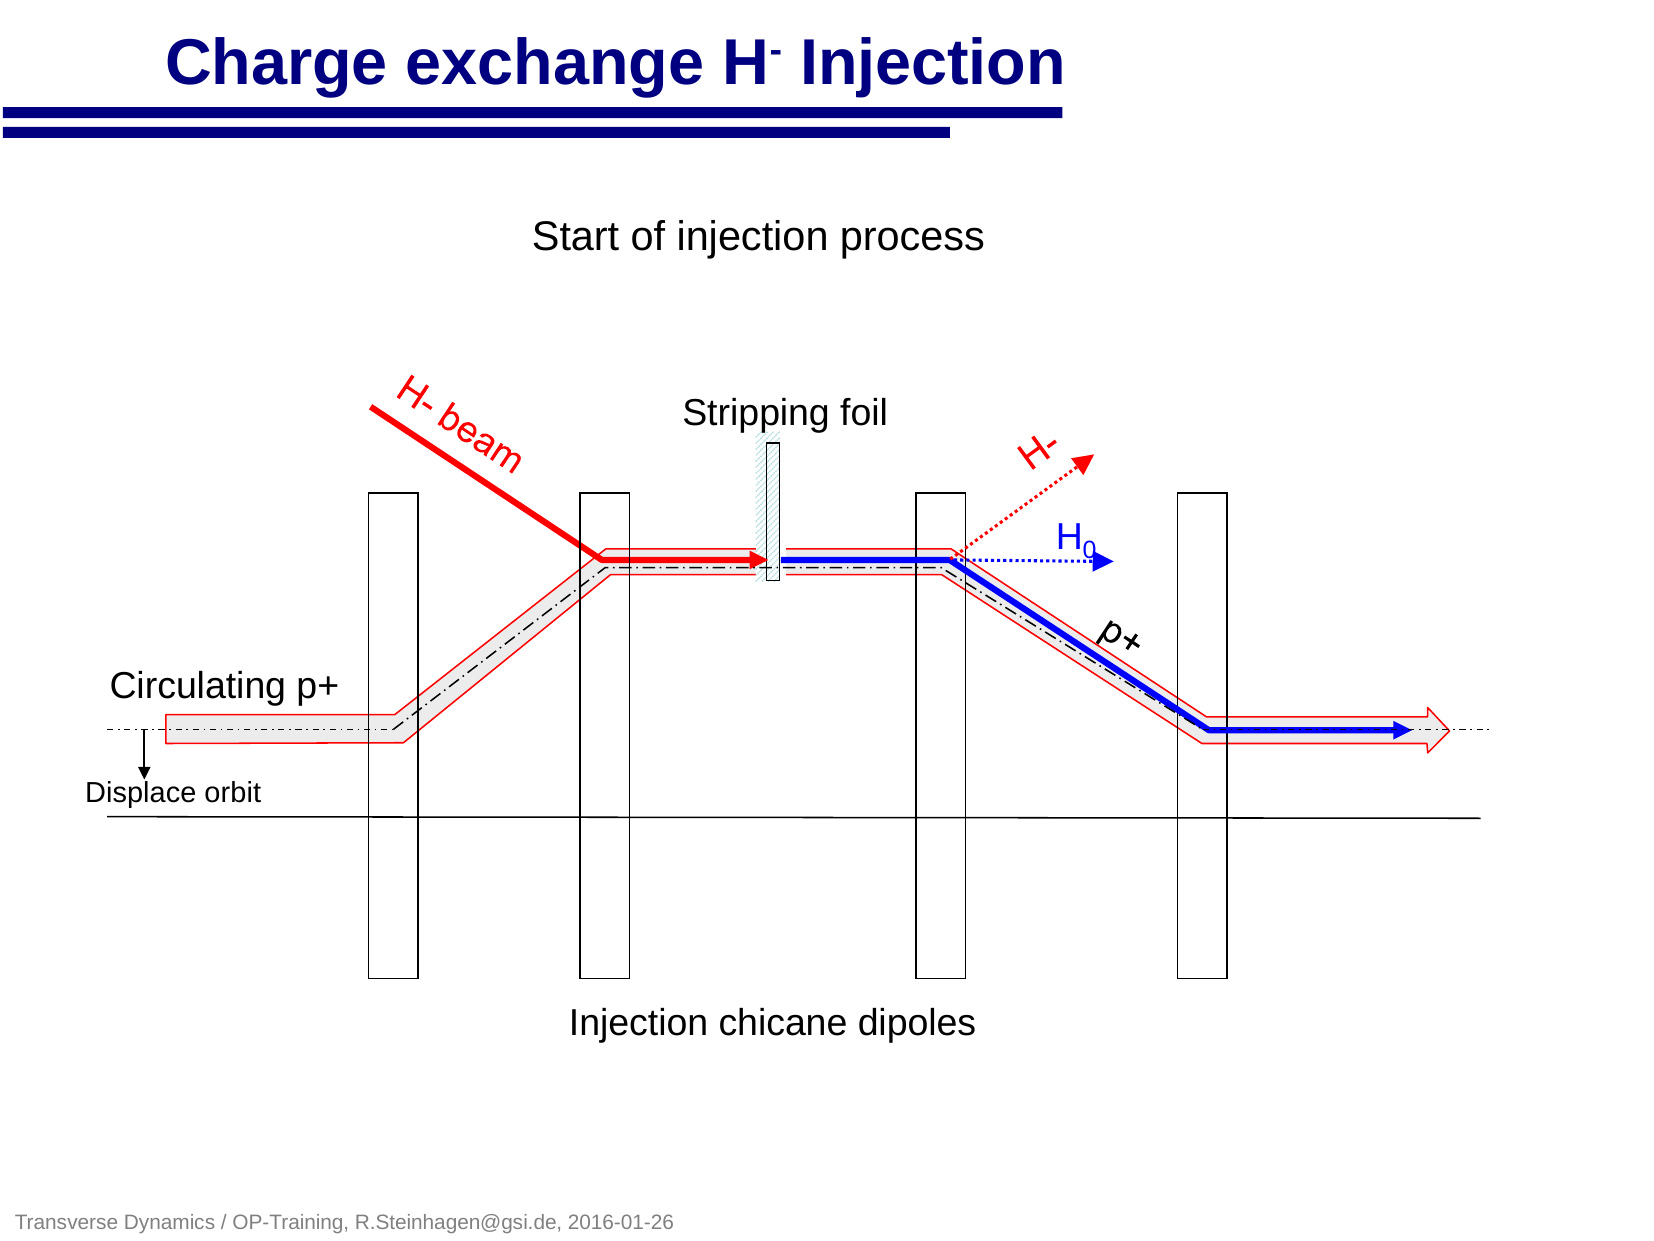

# Charge exchange H- Injection
Start of injection process
Stripping foil
H
0
Circulating p+
Displace orbit
Injection chicane dipoles